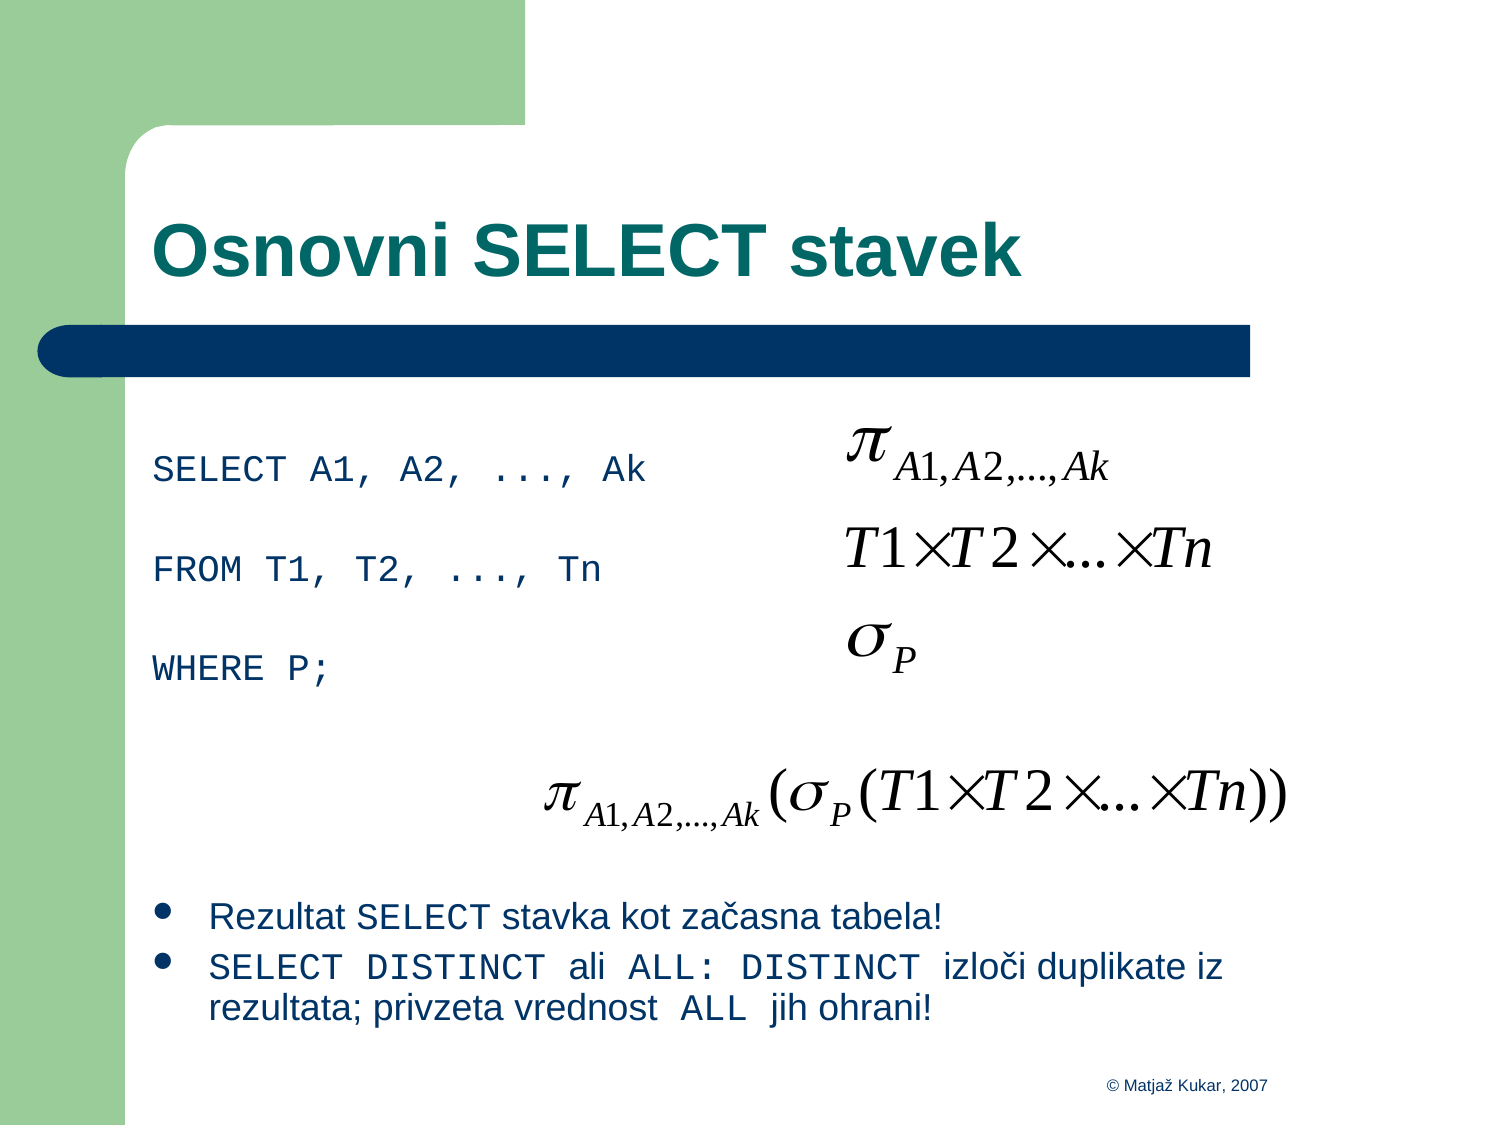

# Osnovni SELECT stavek
SELECT A1, A2, ..., Ak
FROM T1, T2, ..., Tn
WHERE P;
Rezultat SELECT stavka kot začasna tabela!
SELECT DISTINCT ali ALL: DISTINCT izloči duplikate iz rezultata; privzeta vrednost ALL jih ohrani!
© Matjaž Kukar, 2007